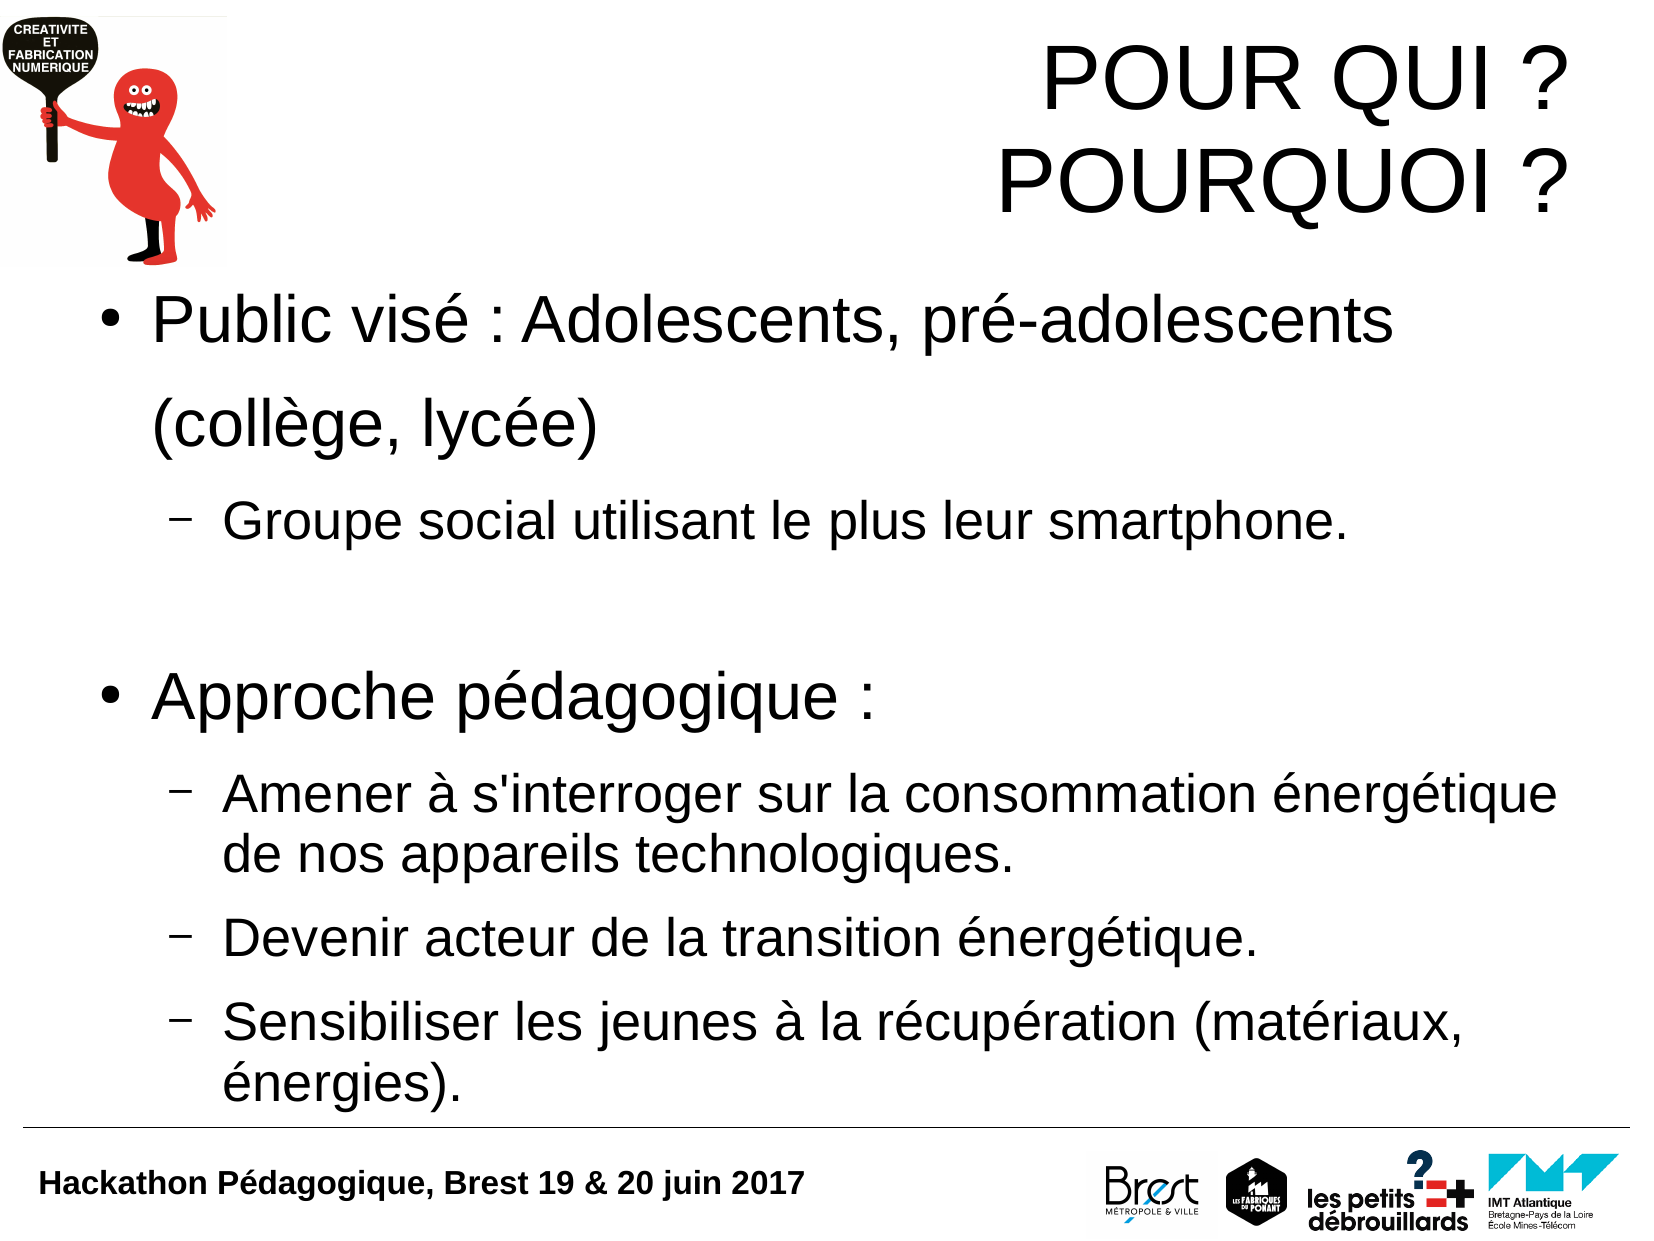

# POUR QUI ? POURQUOI ?
Public visé : Adolescents, pré-adolescents
(collège, lycée)
Groupe social utilisant le plus leur smartphone.
Approche pédagogique :
Amener à s'interroger sur la consommation énergétique de nos appareils technologiques.
Devenir acteur de la transition énergétique.
Sensibiliser les jeunes à la récupération (matériaux, énergies).
Hackathon Pédagogique, Brest 19 & 20 juin 2017